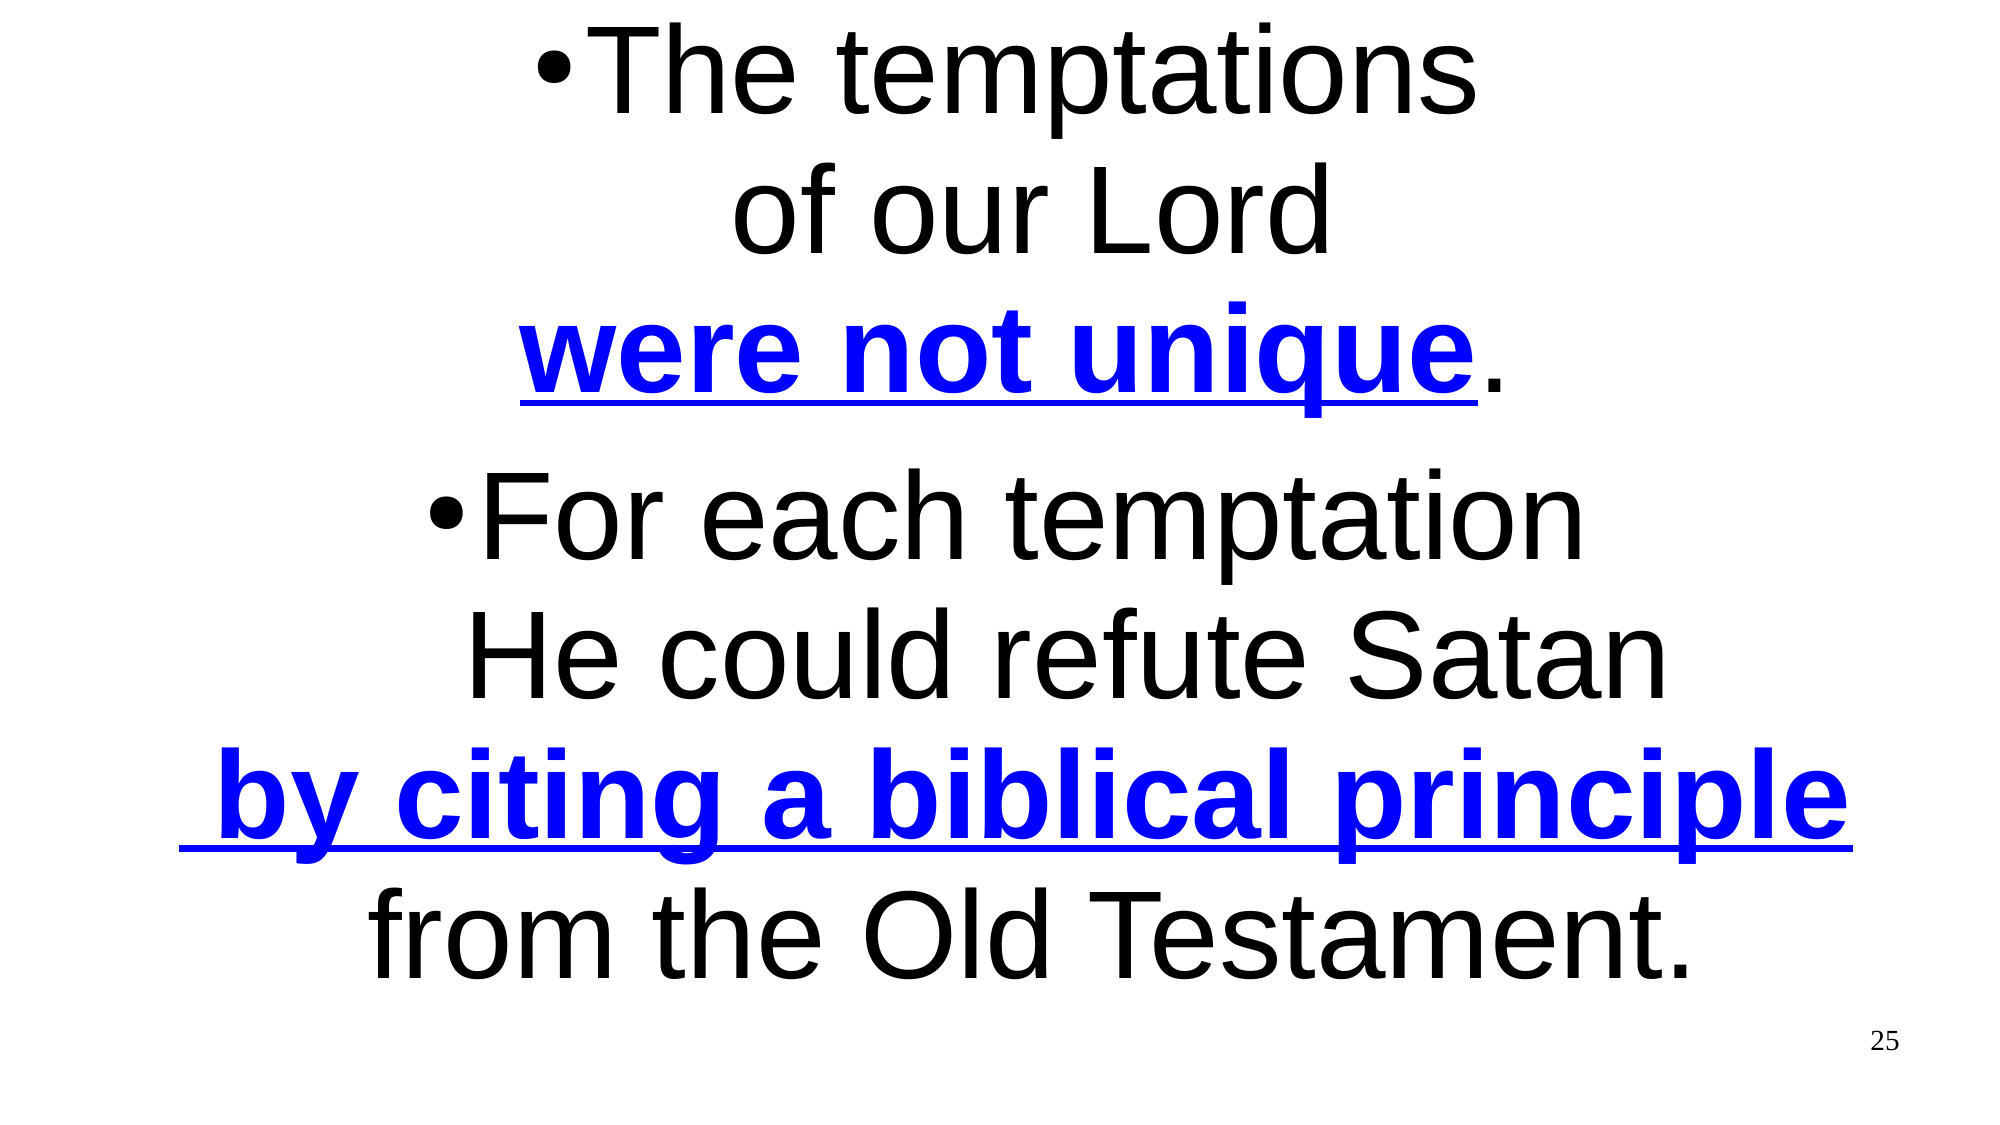

# The temptations of our Lord were not unique.
For each temptation
 He could refute Satan
 by citing a biblical principle
from the Old Testament.
25